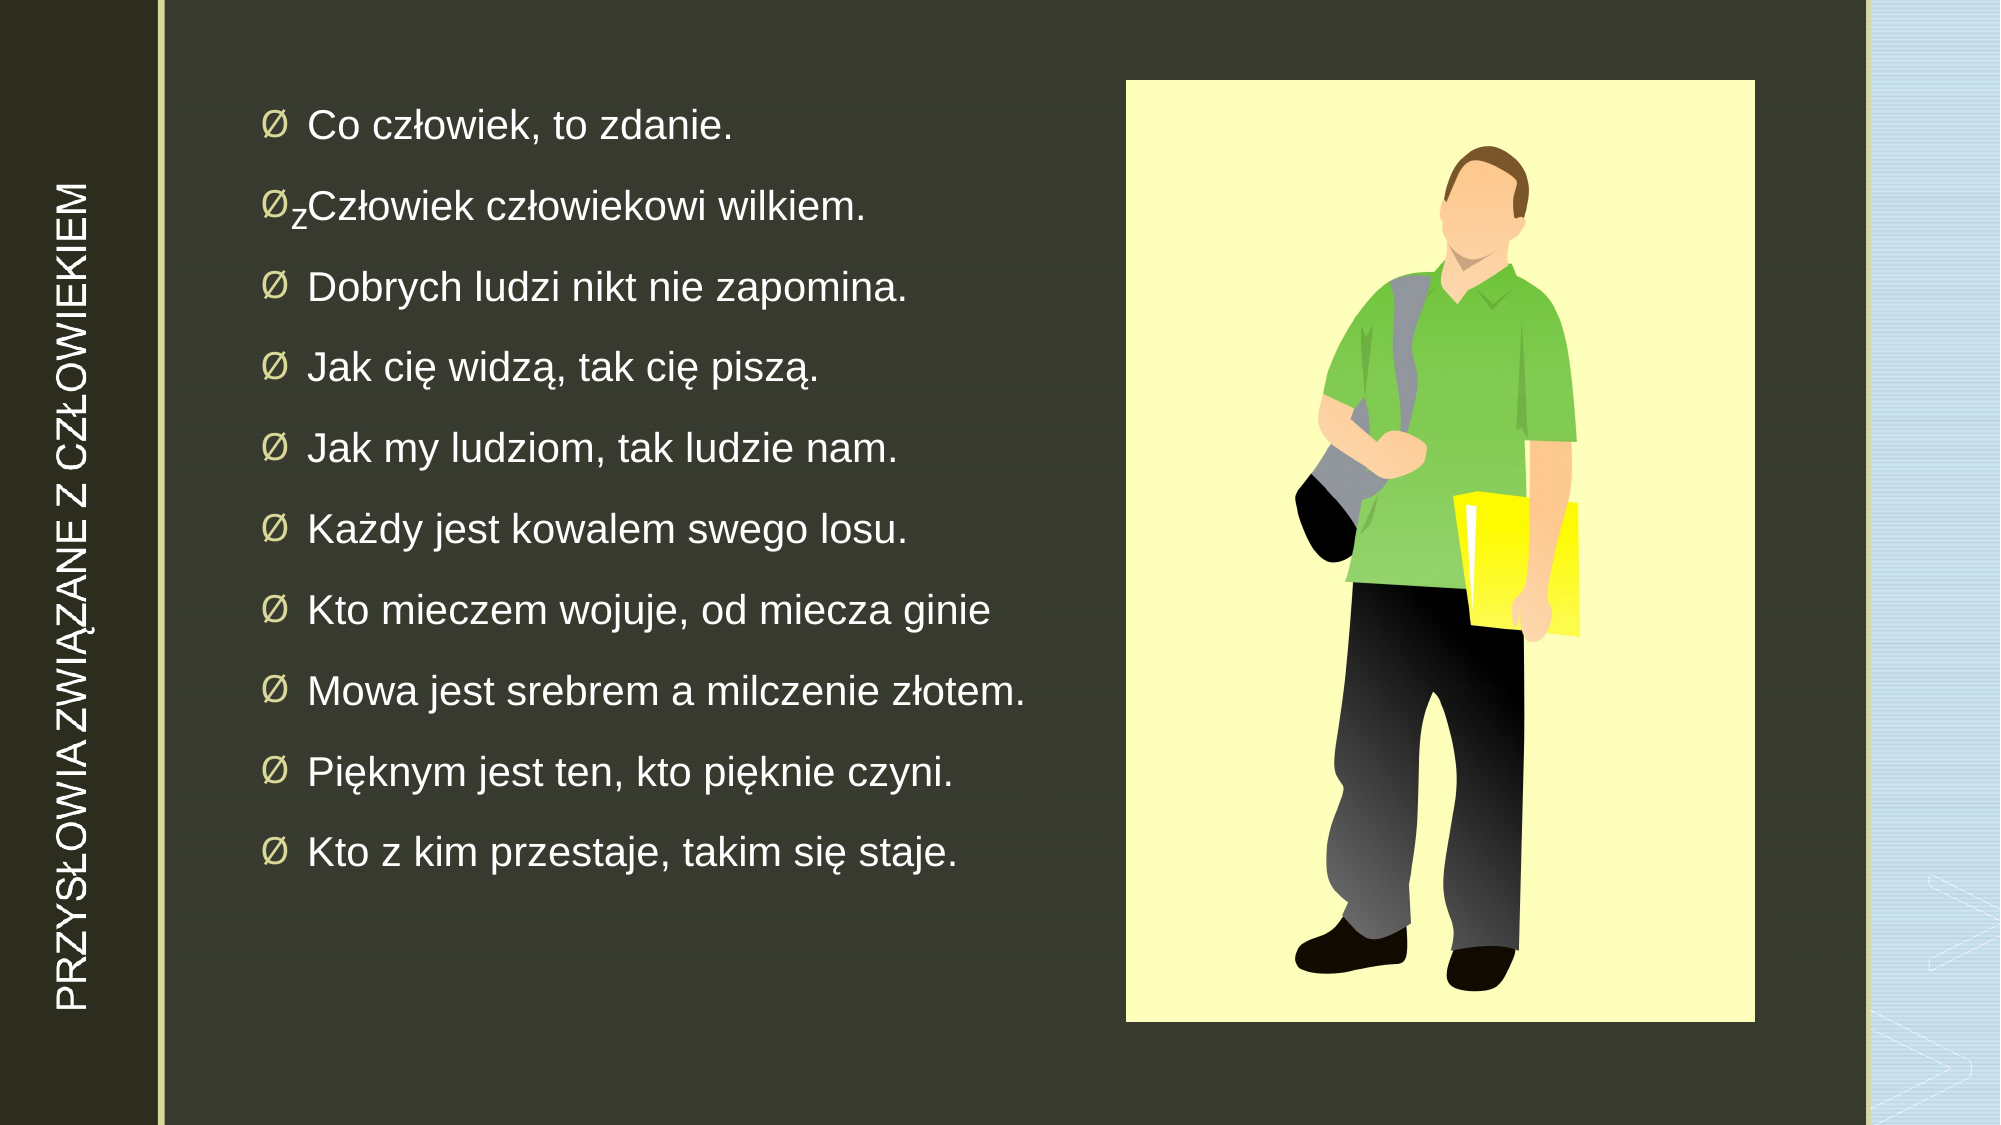

# Co człowiek, to zdanie.
Człowiek człowiekowi wilkiem.
Dobrych ludzi nikt nie zapomina.
Jak cię widzą, tak cię piszą.
Jak my ludziom, tak ludzie nam.
Każdy jest kowalem swego losu.
Kto mieczem wojuje, od miecza ginie
Mowa jest srebrem a milczenie złotem.
Pięknym jest ten, kto pięknie czyni.
Kto z kim przestaje, takim się staje.